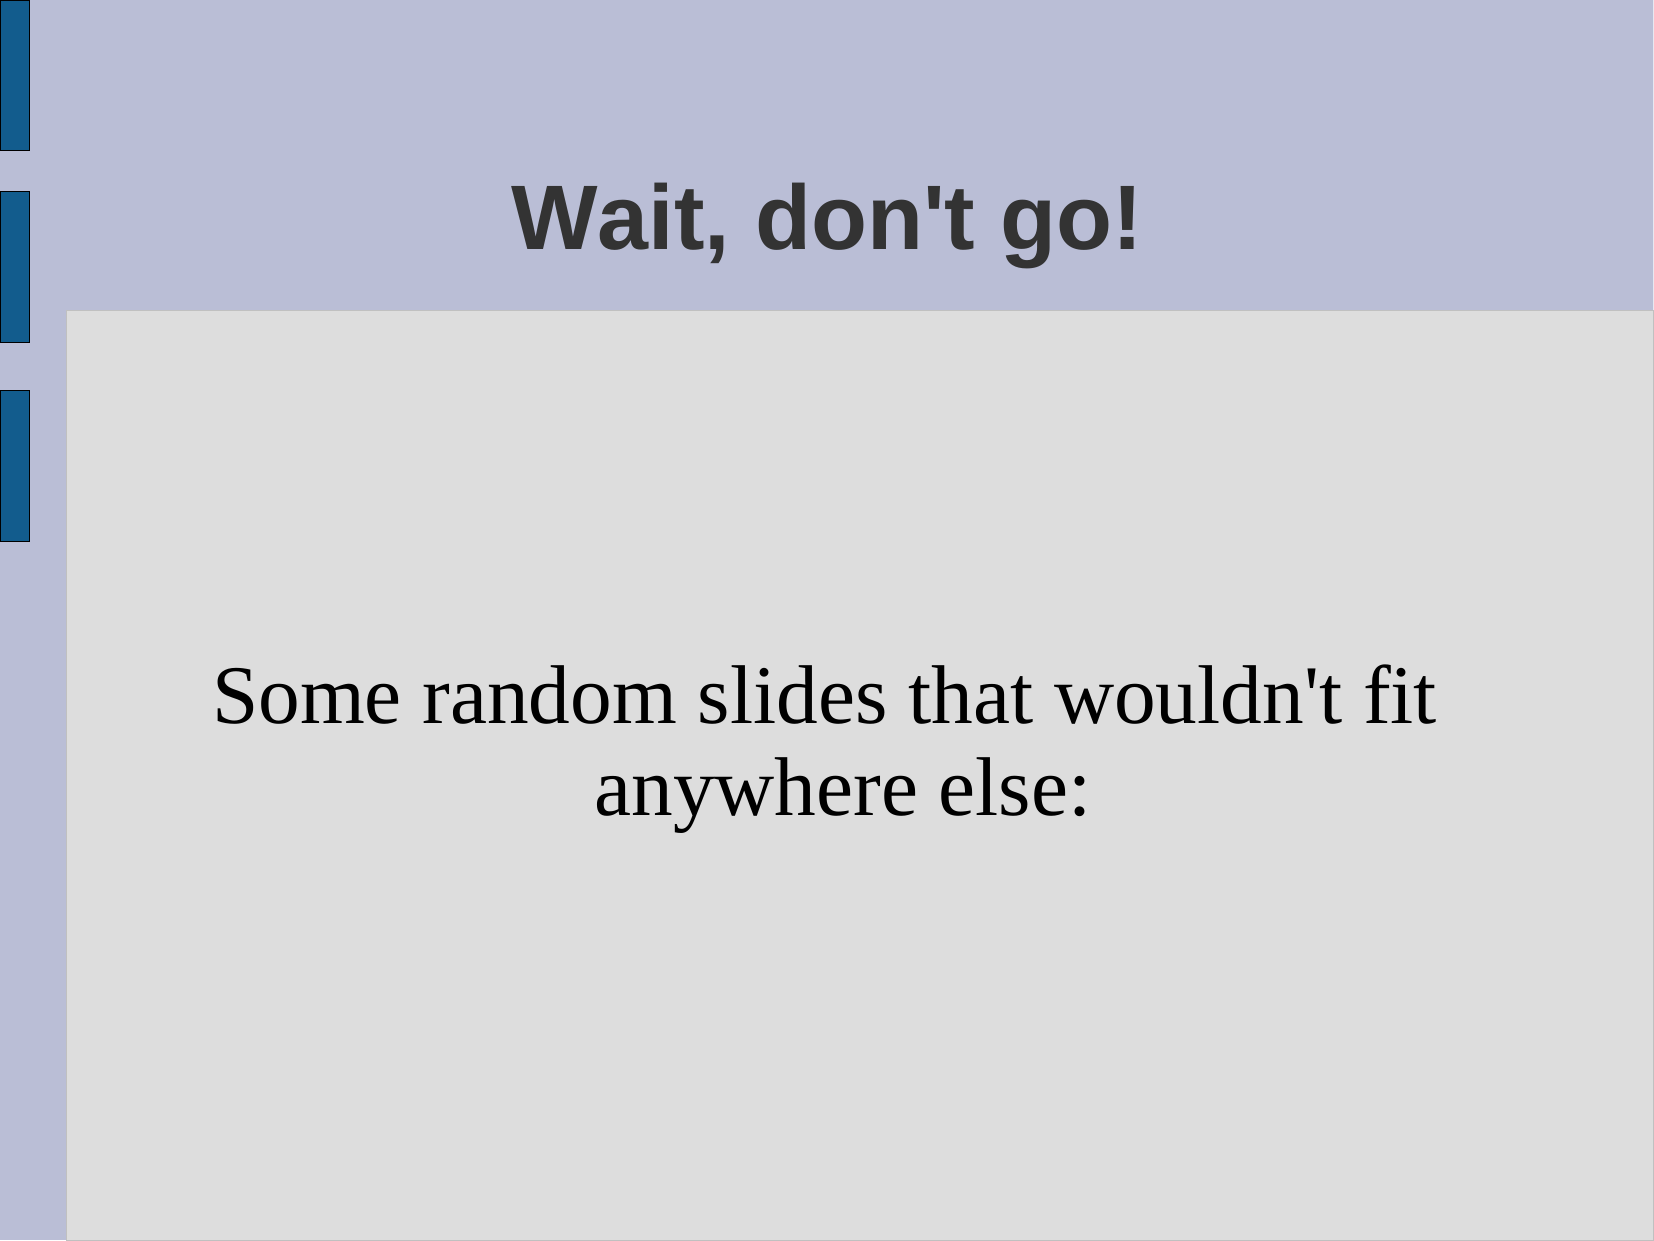

# Wait, don't go!
Some random slides that wouldn't fit anywhere else: